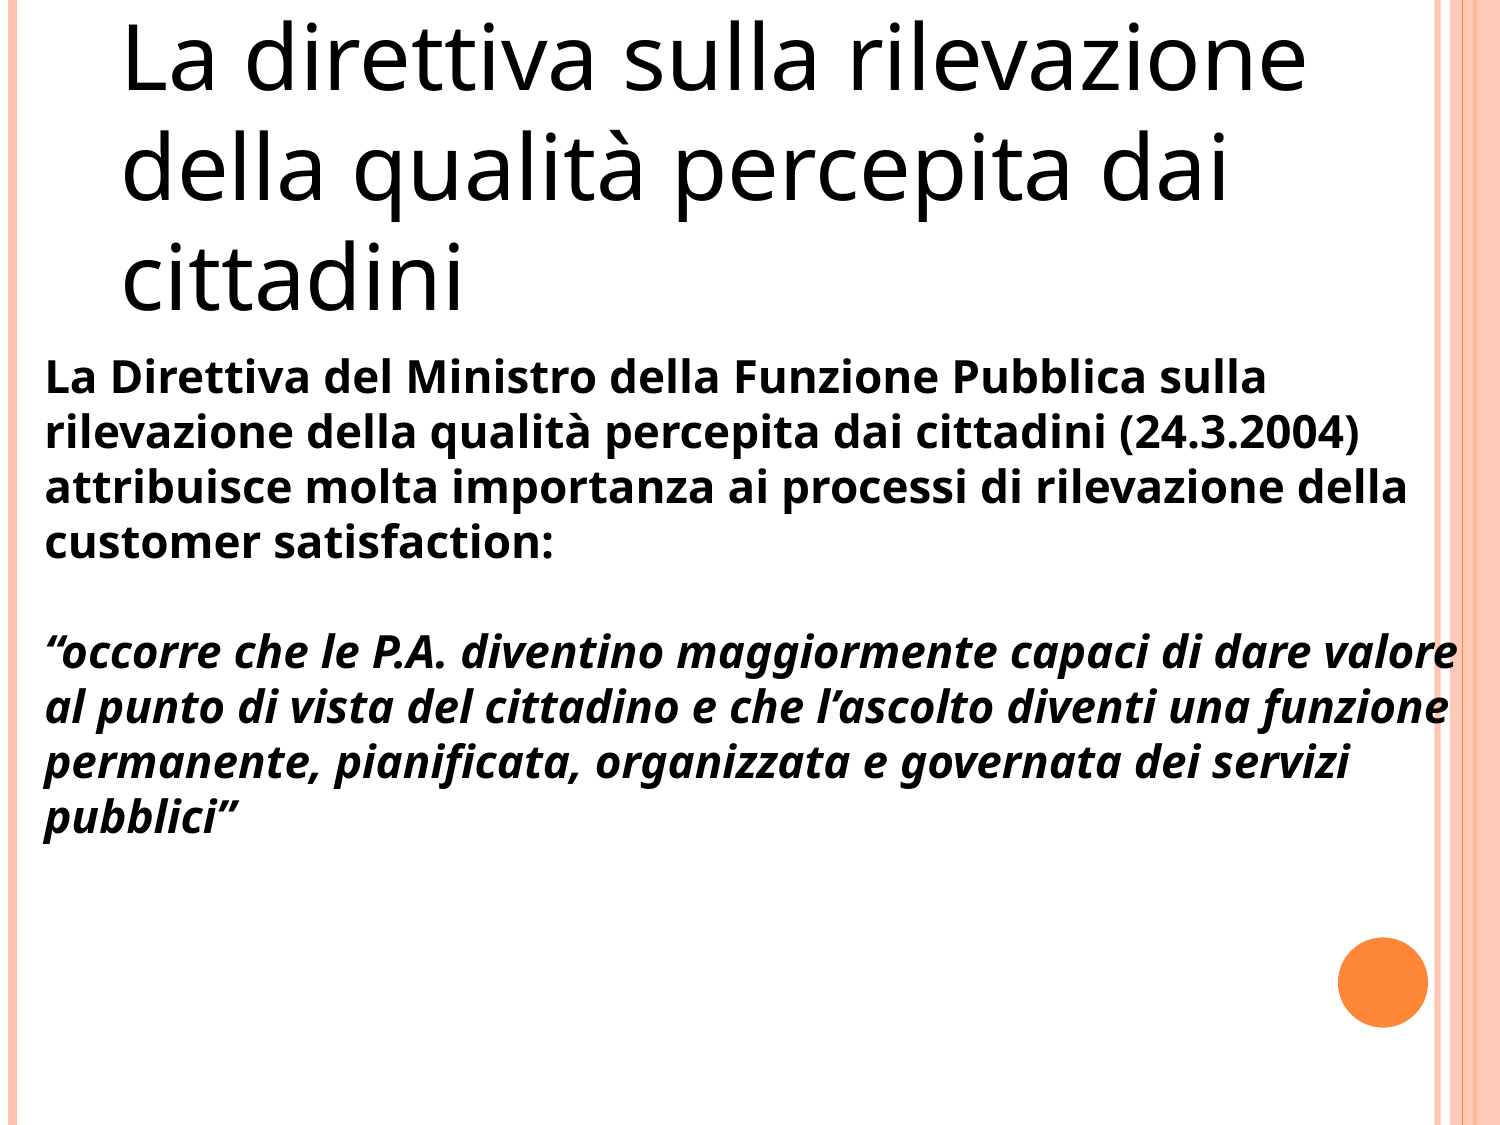

La direttiva sulla rilevazione della qualità percepita dai cittadini
La Direttiva del Ministro della Funzione Pubblica sulla rilevazione della qualità percepita dai cittadini (24.3.2004) attribuisce molta importanza ai processi di rilevazione della customer satisfaction:
“occorre che le P.A. diventino maggiormente capaci di dare valore al punto di vista del cittadino e che l’ascolto diventi una funzione permanente, pianificata, organizzata e governata dei servizi pubblici”